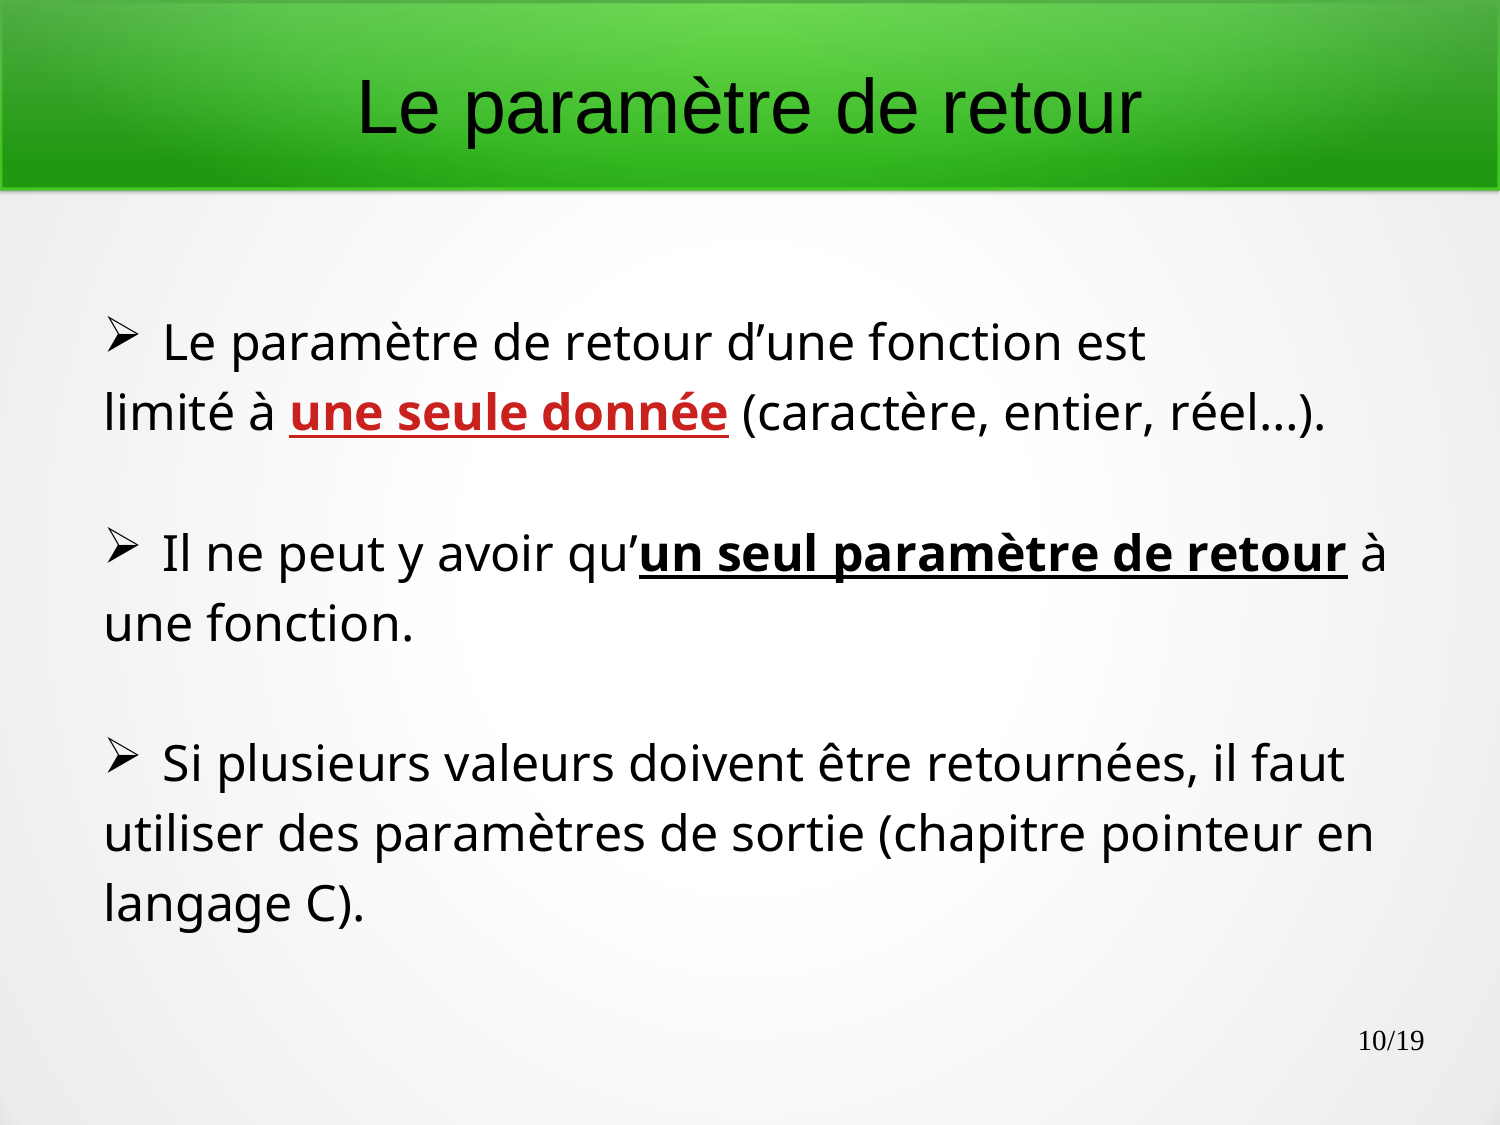

# Le paramètre de retour
	Le paramètre de retour d’une fonction est 	limité à une seule donnée (caractère, entier, réel…).
	Il ne peut y avoir qu’un seul paramètre de retour à une fonction.
	Si plusieurs valeurs doivent être retournées, il faut utiliser des paramètres de sortie (chapitre pointeur en langage C).
10